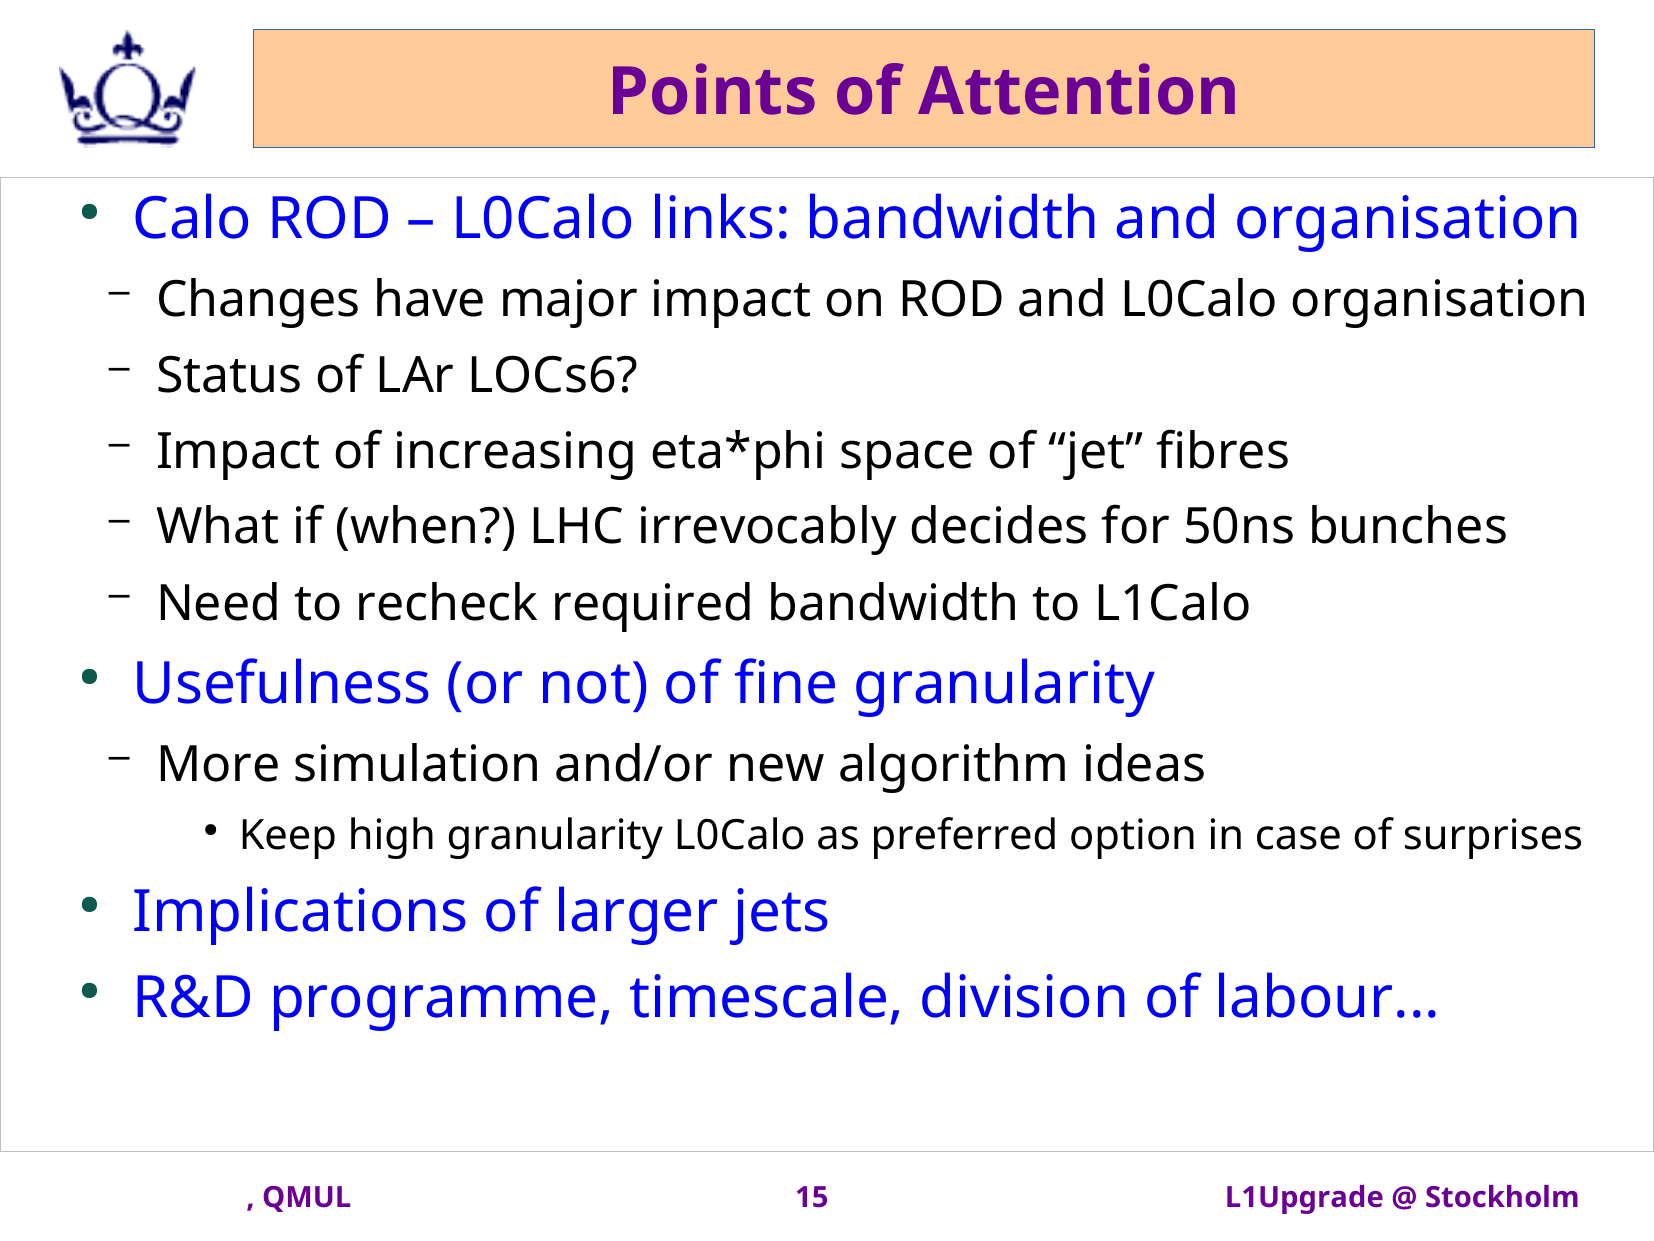

# Points of Attention
Calo ROD – L0Calo links: bandwidth and organisation
Changes have major impact on ROD and L0Calo organisation
Status of LAr LOCs6?
Impact of increasing eta*phi space of “jet” fibres
What if (when?) LHC irrevocably decides for 50ns bunches
Need to recheck required bandwidth to L1Calo
Usefulness (or not) of fine granularity
More simulation and/or new algorithm ideas
Keep high granularity L0Calo as preferred option in case of surprises
Implications of larger jets
R&D programme, timescale, division of labour...